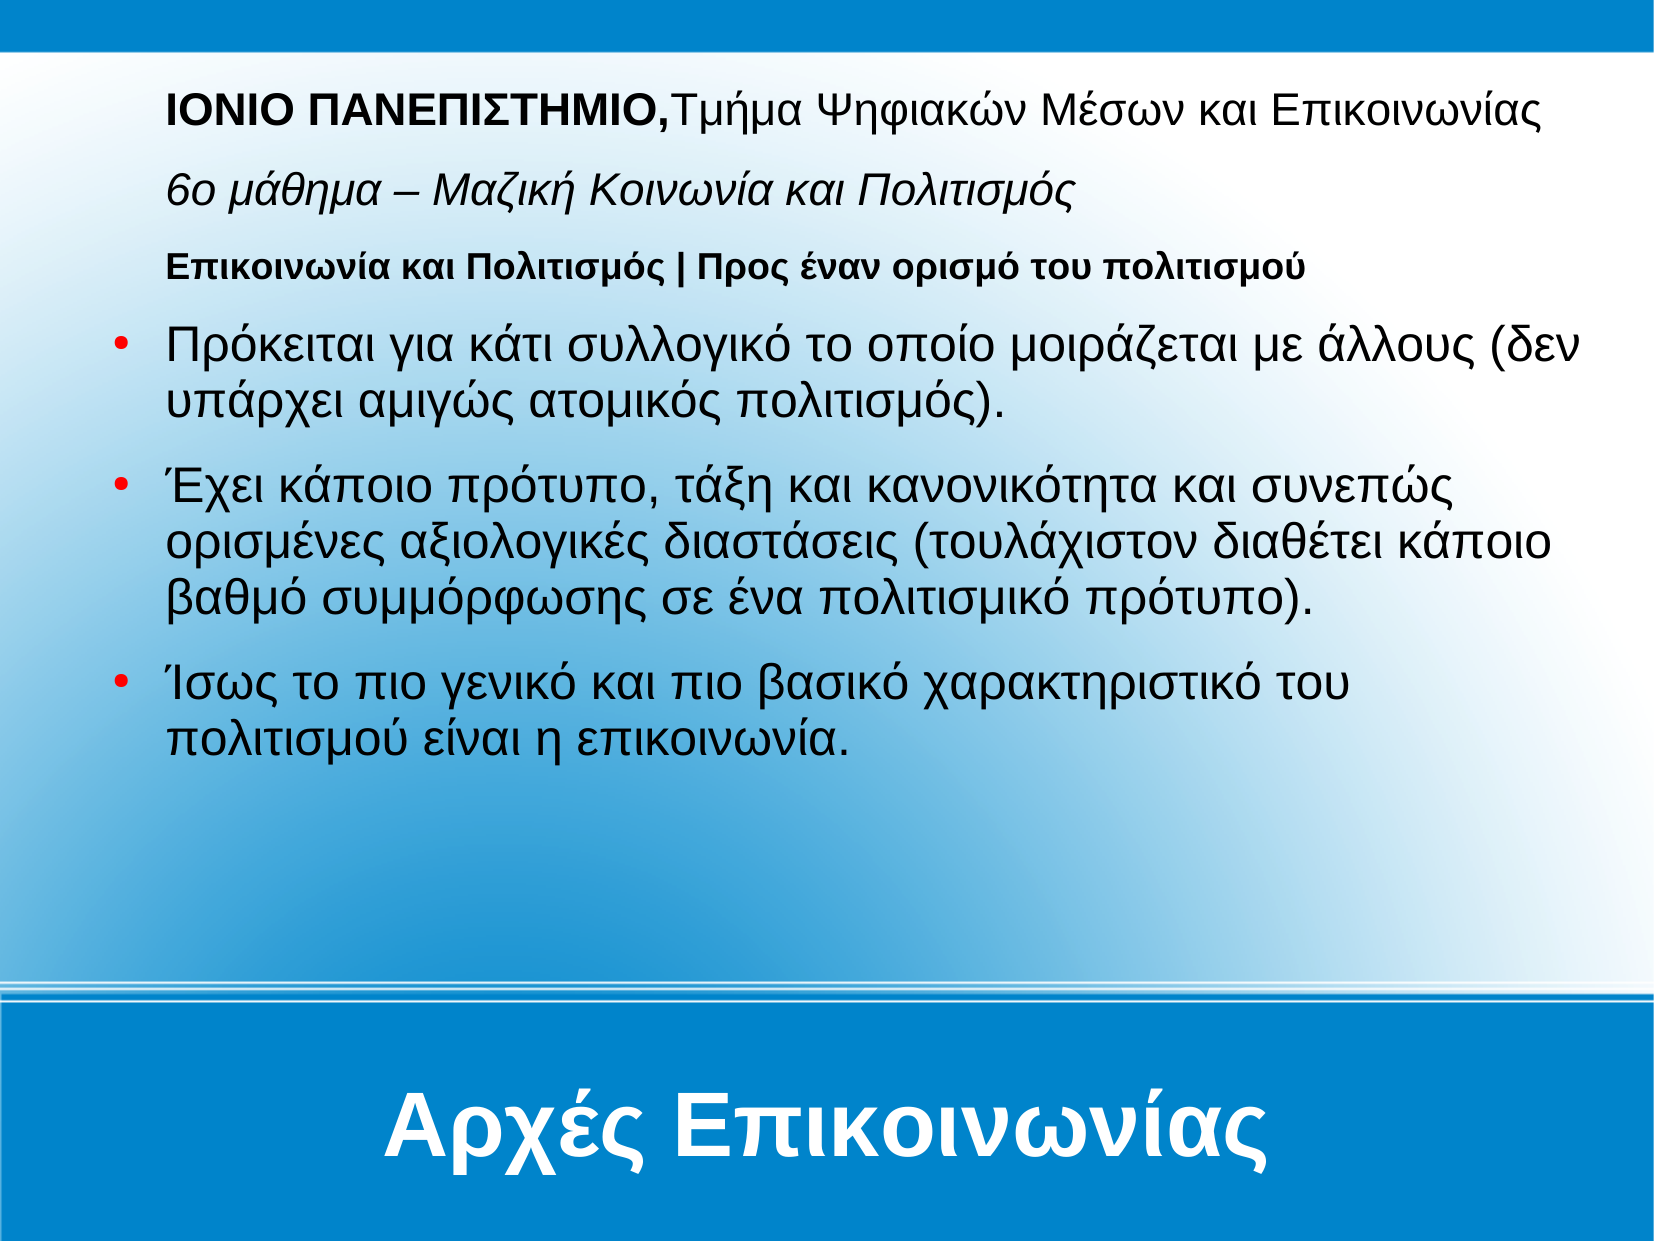

ΙΟΝΙΟ ΠΑΝΕΠΙΣΤΗΜΙΟ,Τμήμα Ψηφιακών Μέσων και Επικοινωνίας
6ο μάθημα – Μαζική Κοινωνία και Πολιτισμός
Επικοινωνία και Πολιτισμός | Προς έναν ορισμό του πολιτισμού
Πρόκειται για κάτι συλλογικό το οποίο μοιράζεται με άλλους (δεν υπάρχει αμιγώς ατομικός πολιτισμός).
Έχει κάποιο πρότυπο, τάξη και κανονικότητα και συνεπώς ορισμένες αξιολογικές διαστάσεις (τουλάχιστον διαθέτει κάποιο βαθμό συμμόρφωσης σε ένα πολιτισμικό πρότυπο).
Ίσως το πιο γενικό και πιο βασικό χαρακτηριστικό του πολιτισμού είναι η επικοινωνία.
# Αρχές Επικοινωνίας